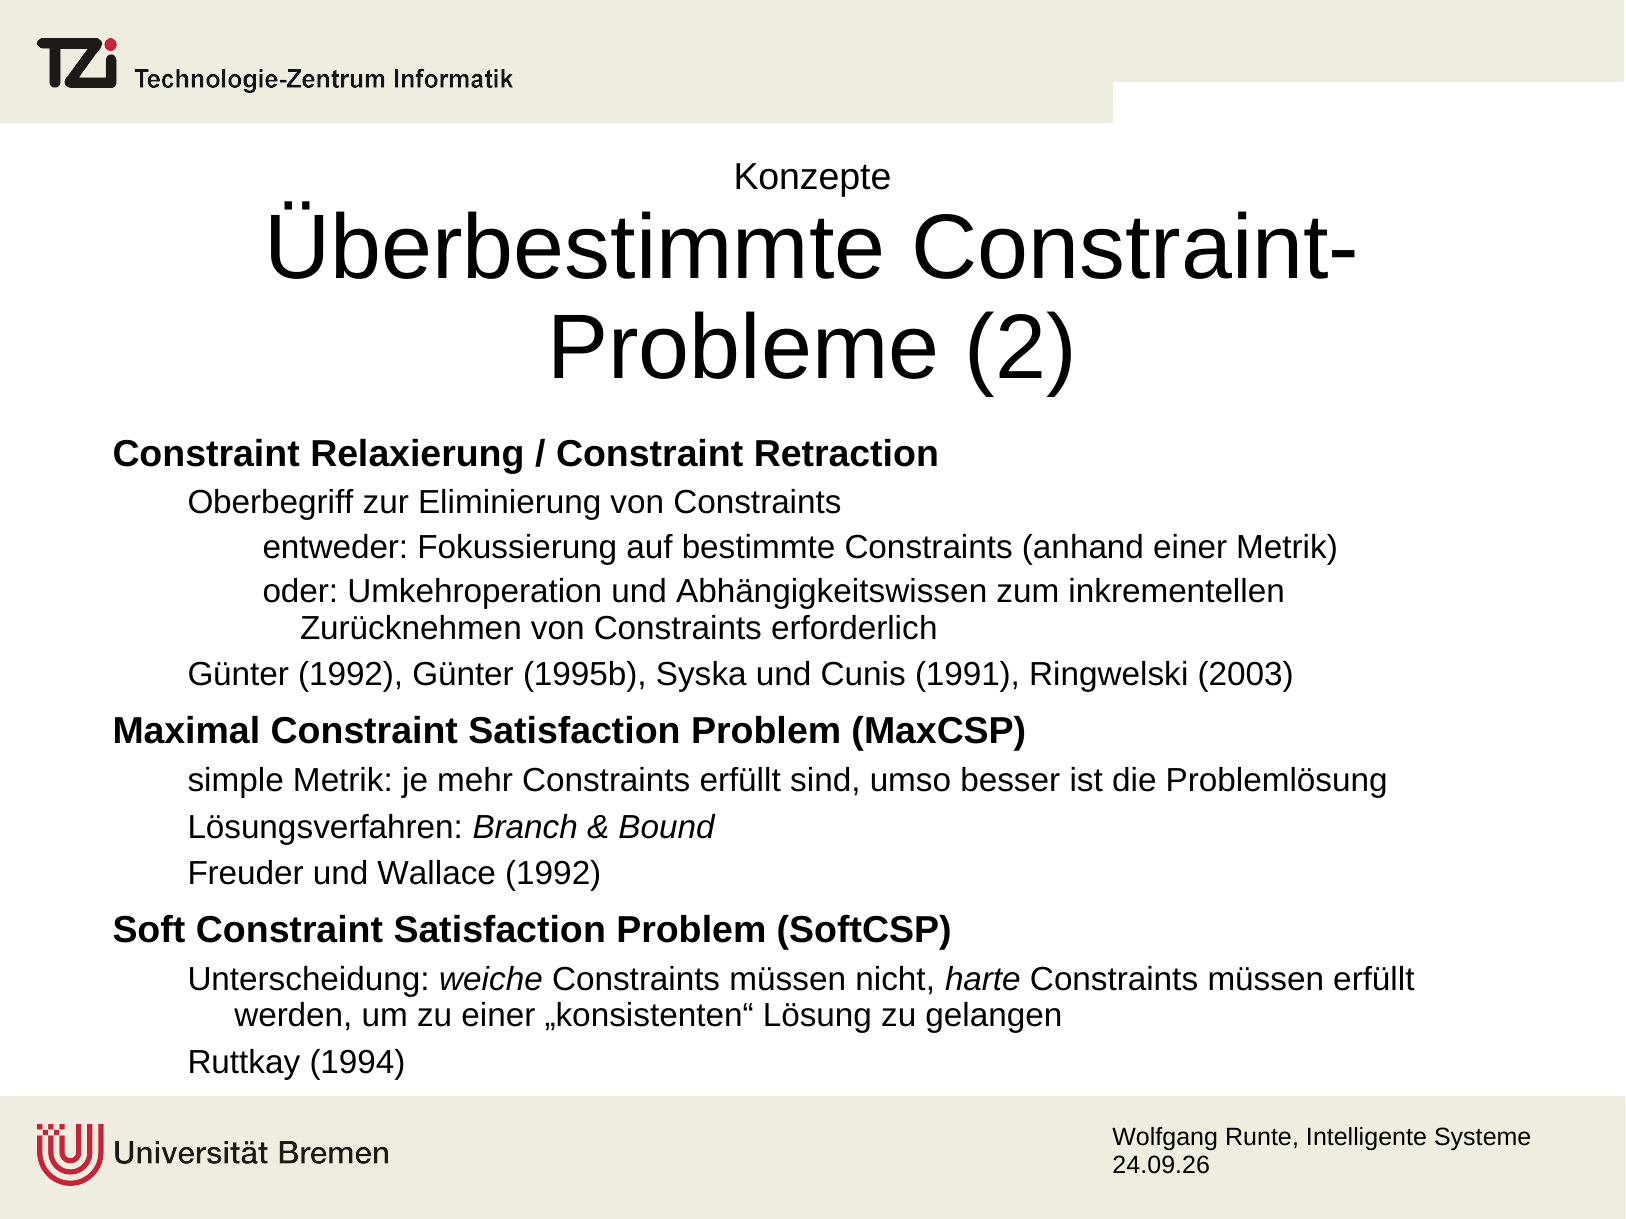

# Konzepte Überbestimmte Constraint-Probleme (2)
Constraint Relaxierung / Constraint Retraction
Oberbegriff zur Eliminierung von Constraints
entweder: Fokussierung auf bestimmte Constraints (anhand einer Metrik)
oder: Umkehroperation und Abhängigkeitswissen zum inkrementellen Zurücknehmen von Constraints erforderlich
Günter (1992), Günter (1995b), Syska und Cunis (1991), Ringwelski (2003)
Maximal Constraint Satisfaction Problem (MaxCSP)
simple Metrik: je mehr Constraints erfüllt sind, umso besser ist die Problemlösung
Lösungsverfahren: Branch & Bound
Freuder und Wallace (1992)
Soft Constraint Satisfaction Problem (SoftCSP)
Unterscheidung: weiche Constraints müssen nicht, harte Constraints müssen erfüllt werden, um zu einer „konsistenten“ Lösung zu gelangen
Ruttkay (1994)